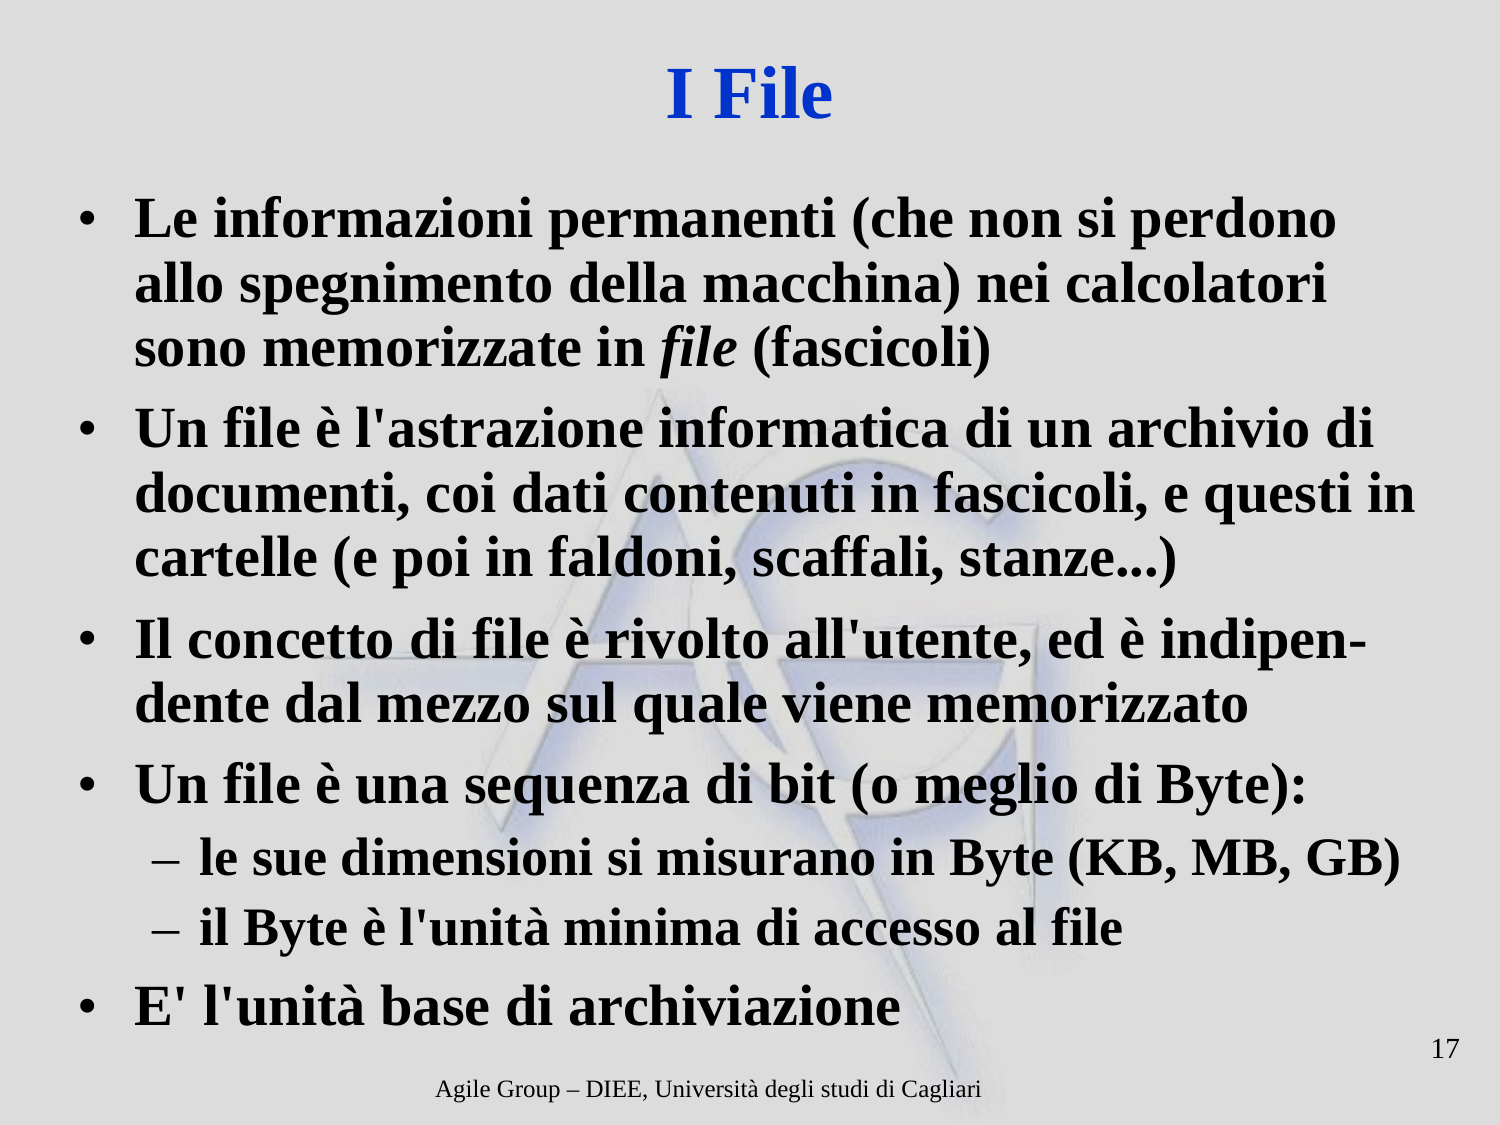

# I File
Le informazioni permanenti (che non si perdono allo spegnimento della macchina) nei calcolatori sono memorizzate in file (fascicoli)
Un file è l'astrazione informatica di un archivio di documenti, coi dati contenuti in fascicoli, e questi in cartelle (e poi in faldoni, scaffali, stanze...)
Il concetto di file è rivolto all'utente, ed è indipen-dente dal mezzo sul quale viene memorizzato
Un file è una sequenza di bit (o meglio di Byte):
le sue dimensioni si misurano in Byte (KB, MB, GB)
il Byte è l'unità minima di accesso al file
E' l'unità base di archiviazione
17